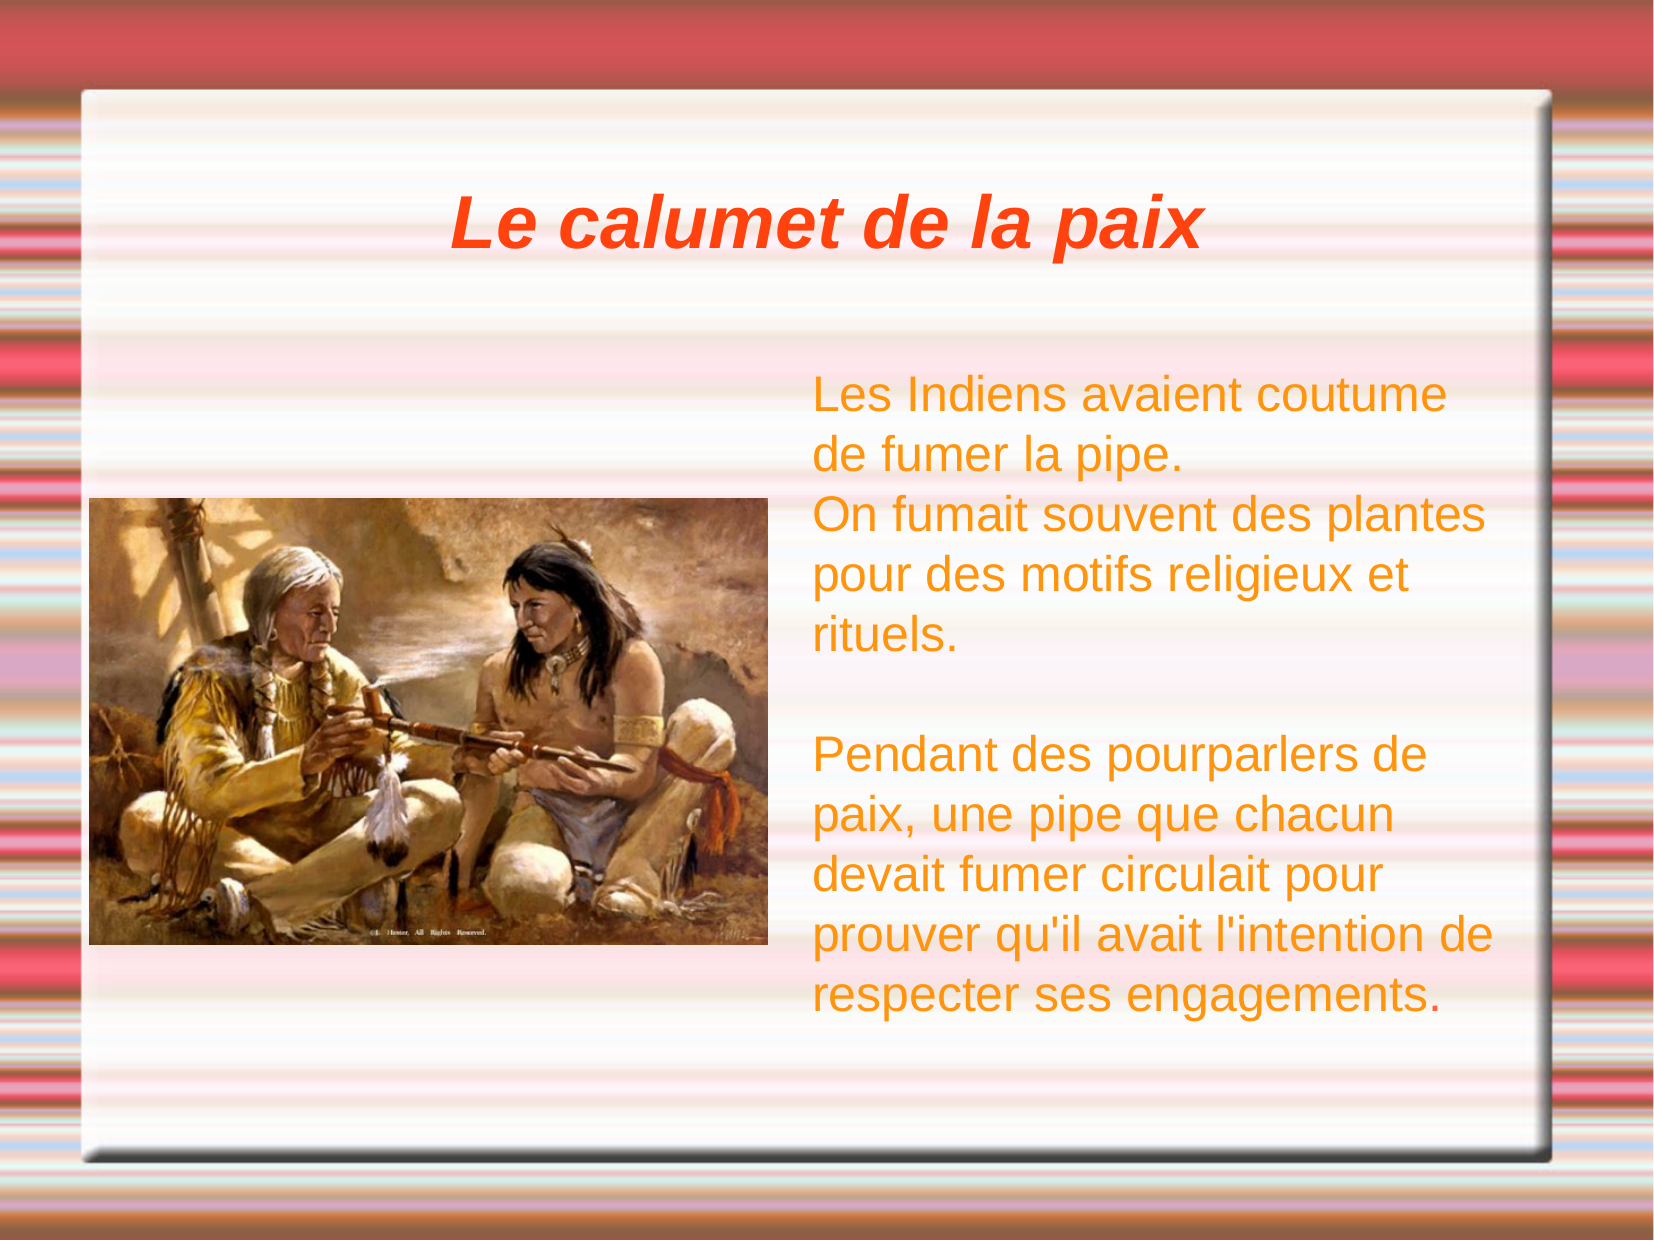

# Le calumet de la paix
Les Indiens avaient coutume de fumer la pipe.
On fumait souvent des plantes pour des motifs religieux et rituels.
Pendant des pourparlers de paix, une pipe que chacun devait fumer circulait pour prouver qu'il avait l'intention de respecter ses engagements.